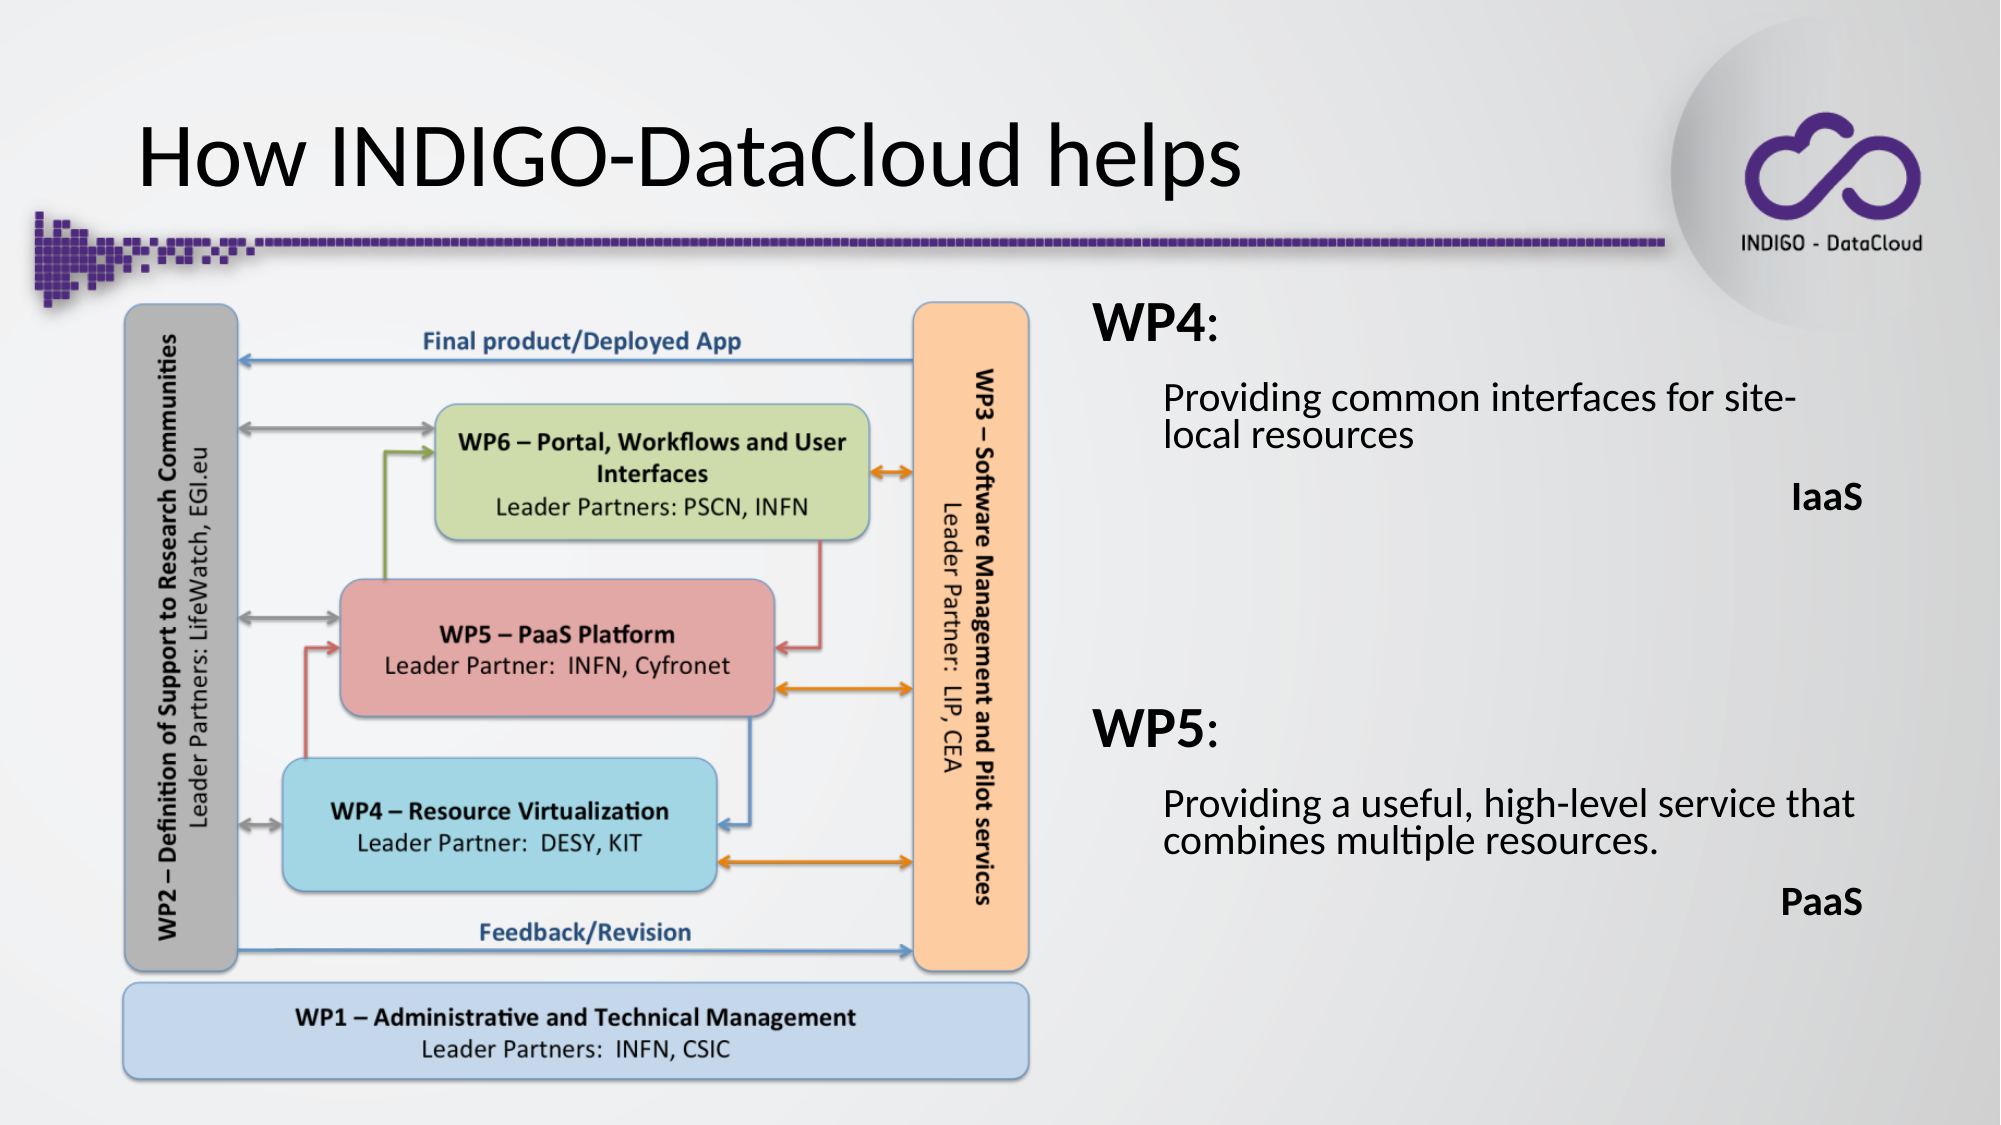

# How INDIGO-DataCloud helps
WP4:
Providing common interfaces for site-local resources
IaaS
WP5:
Providing a useful, high-level service that combines multiple resources.
PaaS